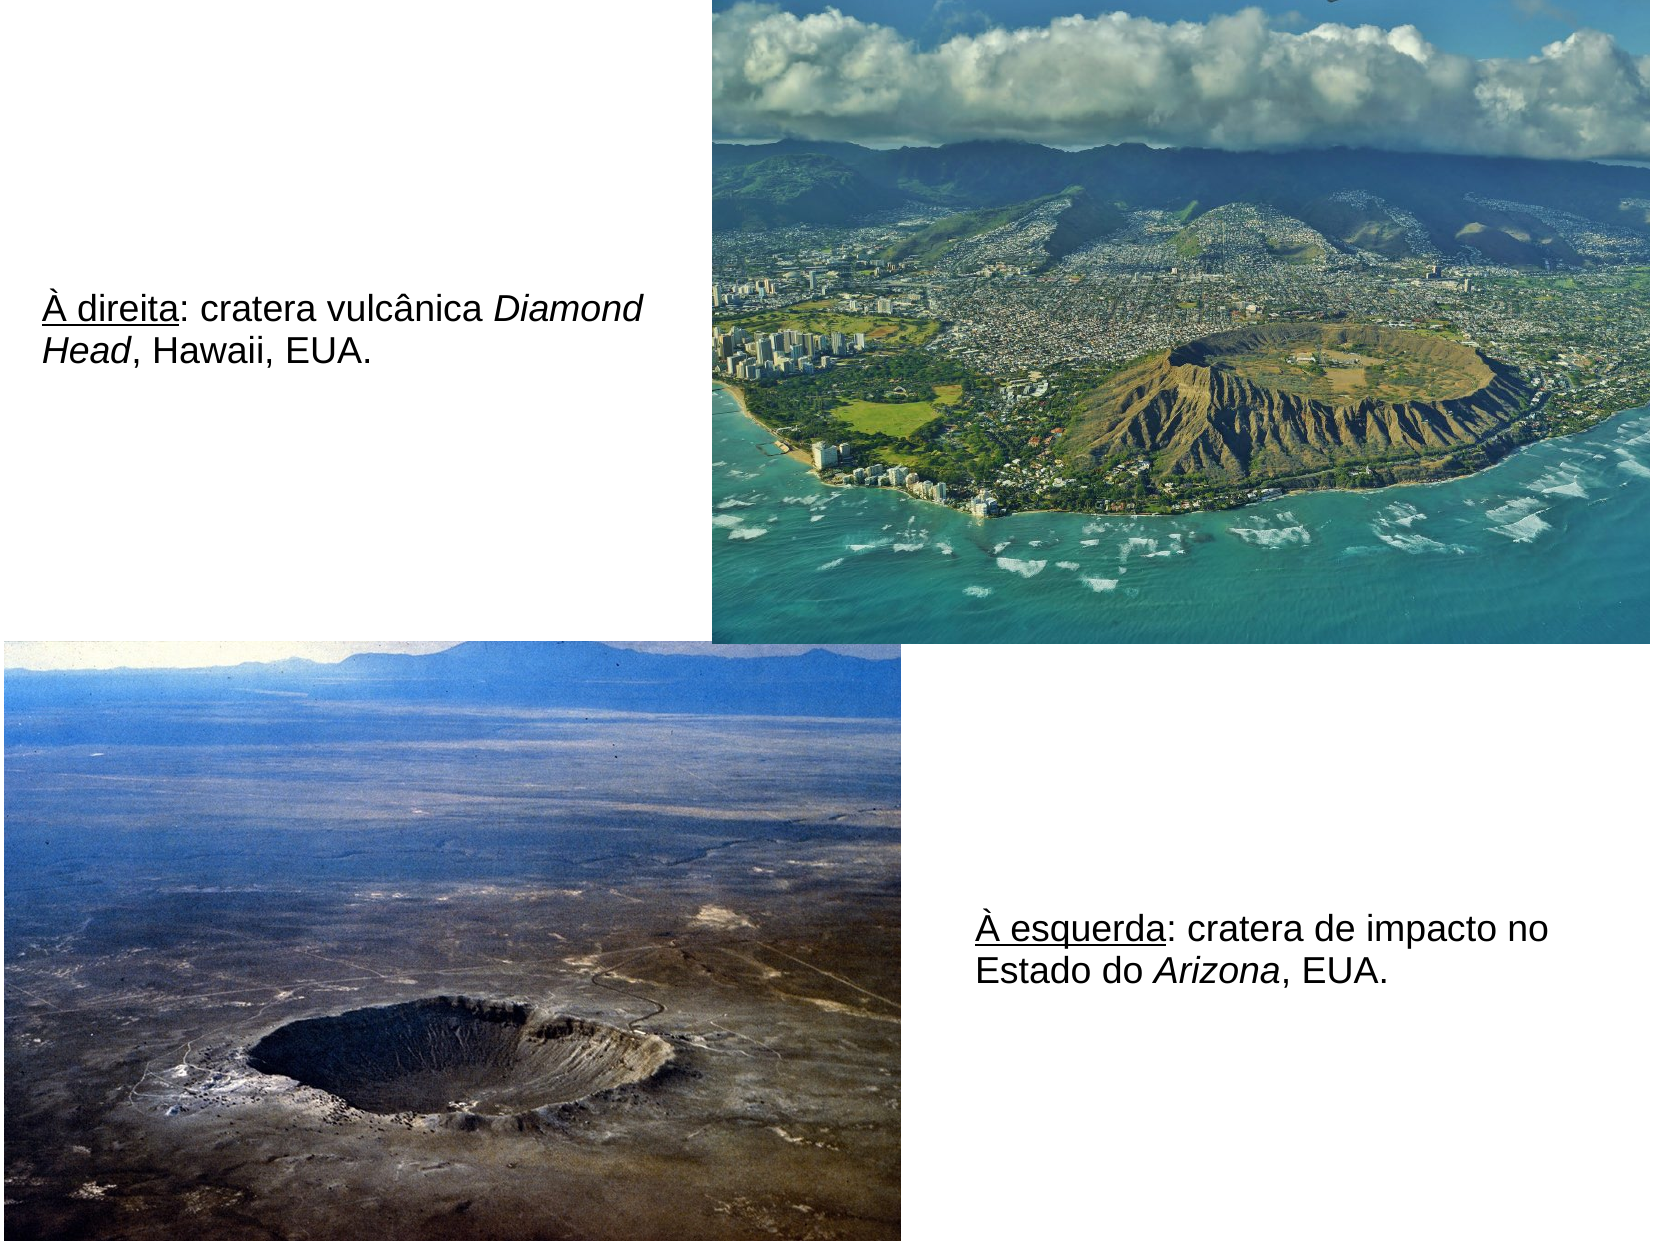

À direita: cratera vulcânica Diamond
Head, Hawaii, EUA.
À esquerda: cratera de impacto no
Estado do Arizona, EUA.